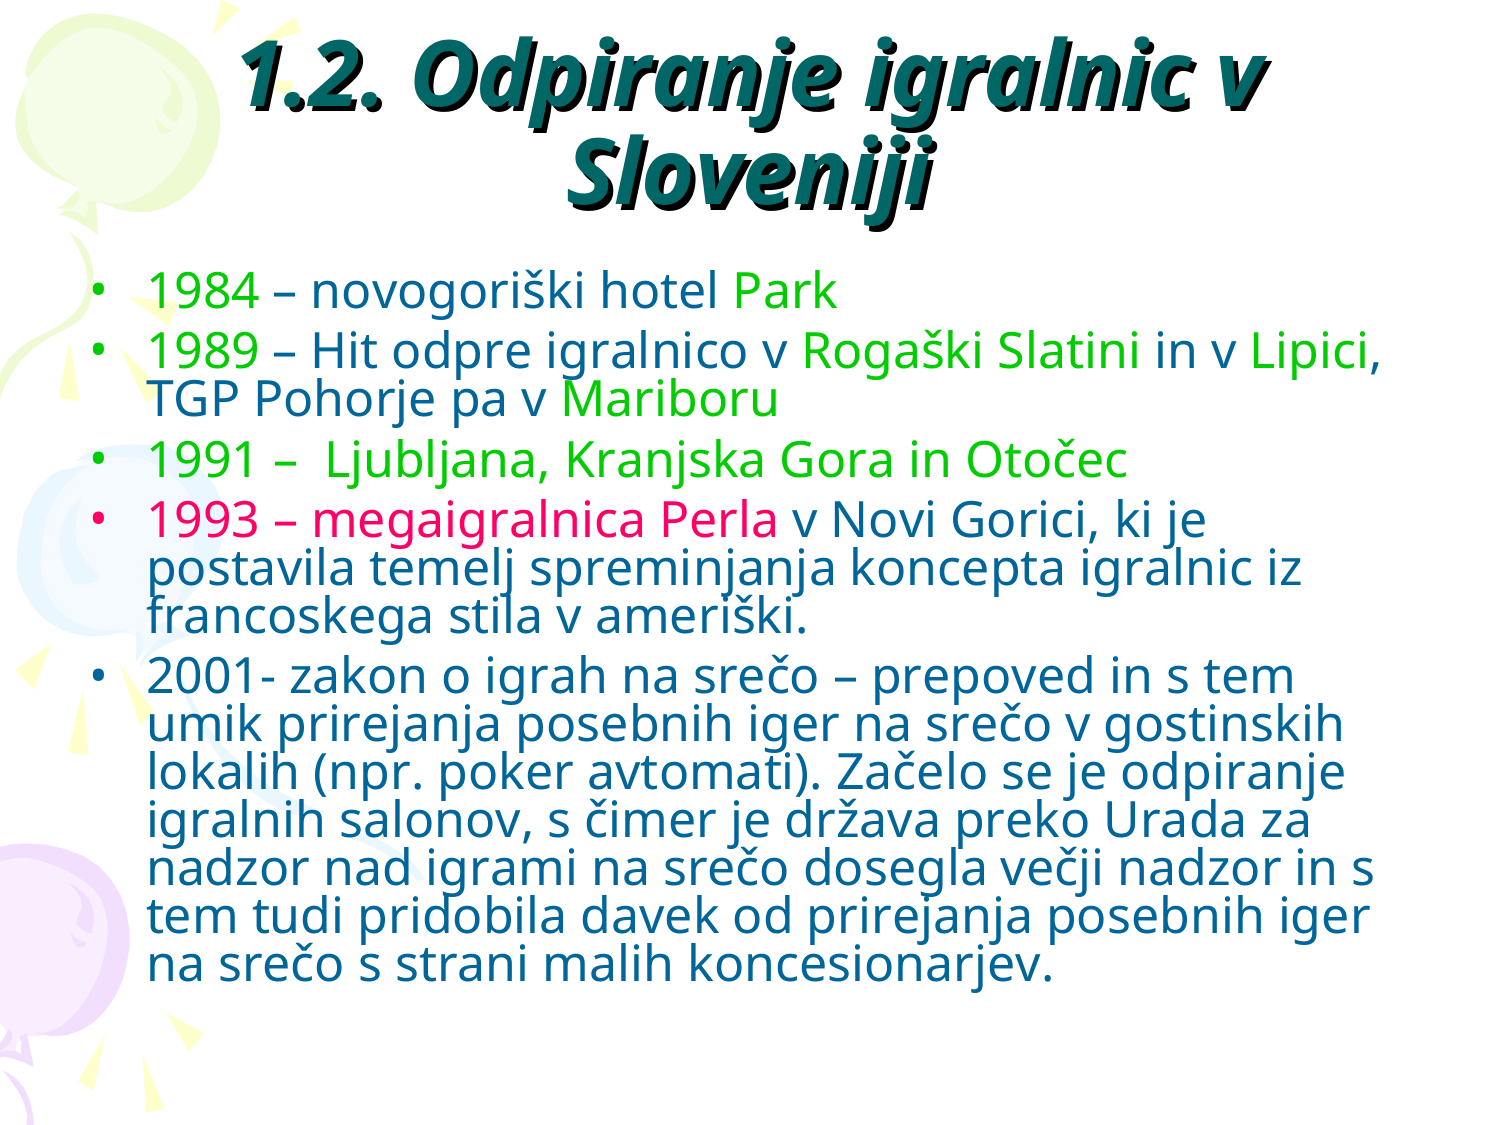

# 1.2. Odpiranje igralnic v Sloveniji
1984 – novogoriški hotel Park
1989 – Hit odpre igralnico v Rogaški Slatini in v Lipici, TGP Pohorje pa v Mariboru
1991 – Ljubljana, Kranjska Gora in Otočec
1993 – megaigralnica Perla v Novi Gorici, ki je postavila temelj spreminjanja koncepta igralnic iz francoskega stila v ameriški.
2001- zakon o igrah na srečo – prepoved in s tem umik prirejanja posebnih iger na srečo v gostinskih lokalih (npr. poker avtomati). Začelo se je odpiranje igralnih salonov, s čimer je država preko Urada za nadzor nad igrami na srečo dosegla večji nadzor in s tem tudi pridobila davek od prirejanja posebnih iger na srečo s strani malih koncesionarjev.